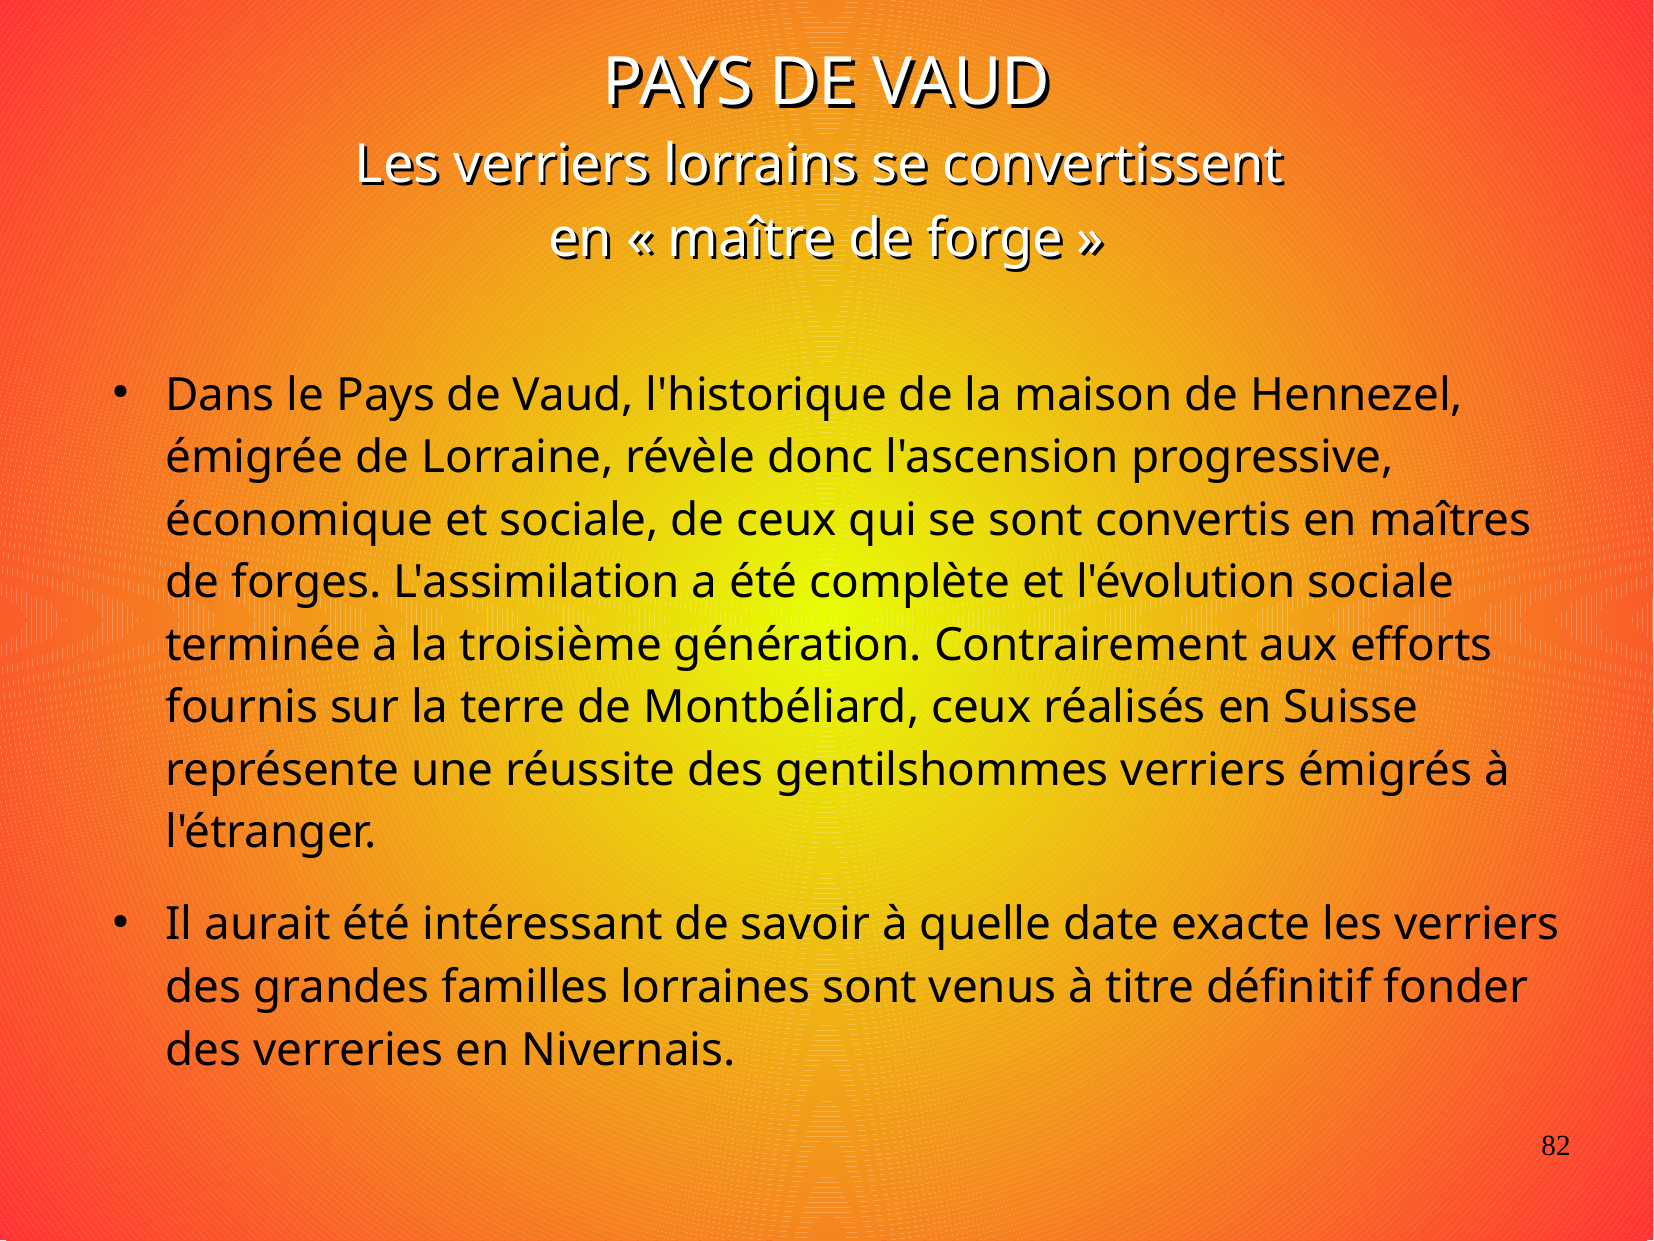

# PAYS DE VAUD Les verriers lorrains se convertissent en « maître de forge »
Dans le Pays de Vaud, l'historique de la maison de Hennezel, émigrée de Lorraine, révèle donc l'ascension progressive, économique et sociale, de ceux qui se sont convertis en maîtres de forges. L'assimilation a été complète et l'évolution sociale terminée à la troisième génération. Contrairement aux efforts fournis sur la terre de Montbéliard, ceux réalisés en Suisse représente une réussite des gentilshommes verriers émigrés à l'étranger.
Il aurait été intéressant de savoir à quelle date exacte les verriers des grandes familles lorraines sont venus à titre définitif fonder des verreries en Nivernais.
82